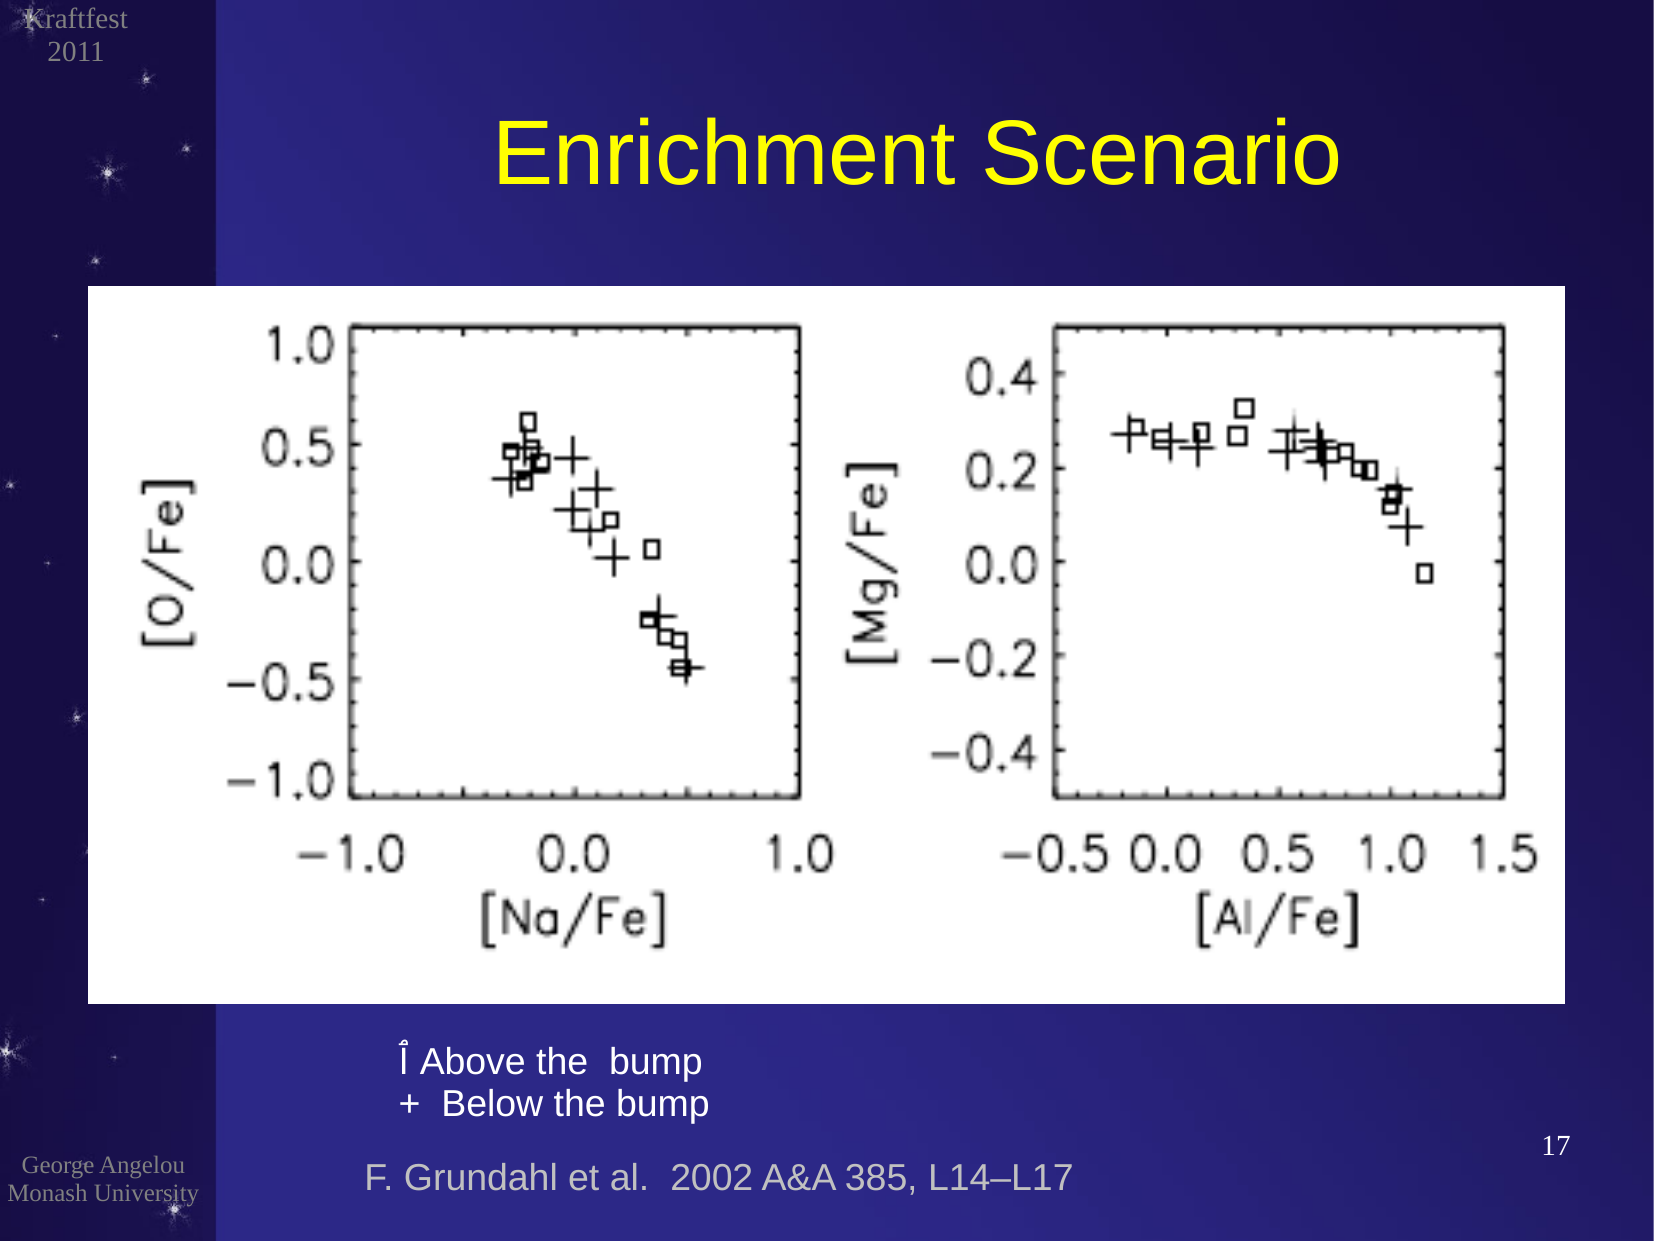

# Enrichment Scenario
ٱ Above the bump
+ Below the bump
17
F. Grundahl et al. 2002 A&A 385, L14–L17